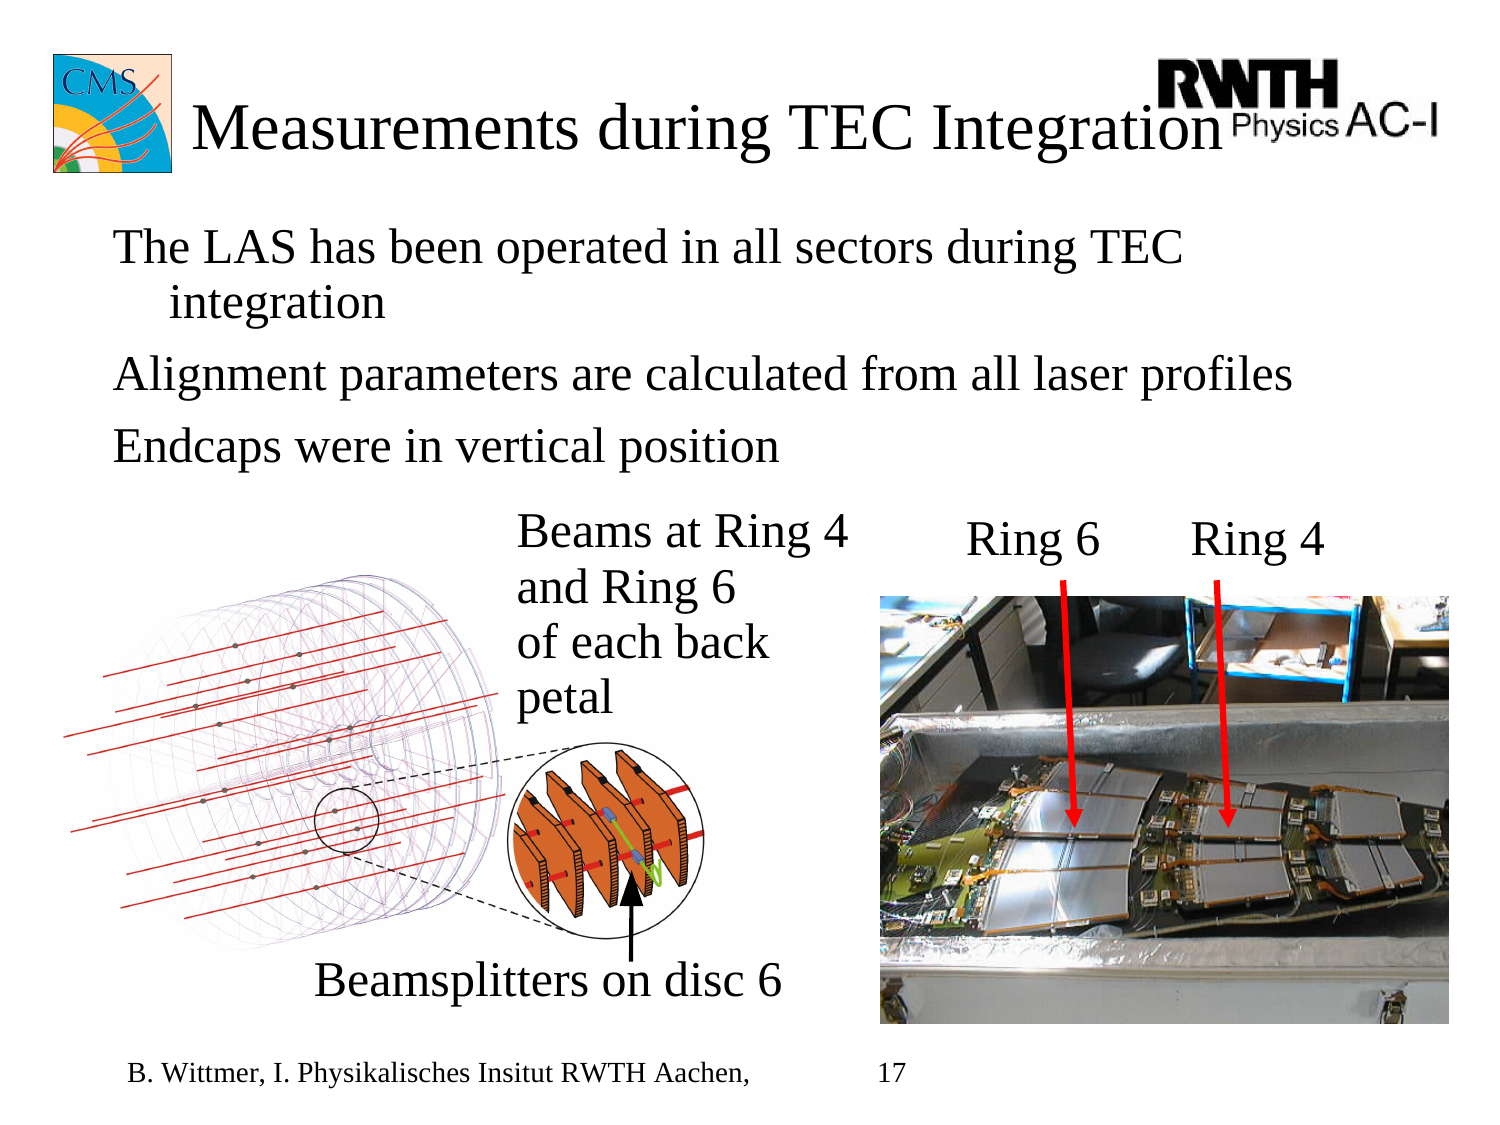

# Measurements during TEC Integration
The LAS has been operated in all sectors during TEC integration
Alignment parameters are calculated from all laser profiles
Endcaps were in vertical position
Beams at Ring 4 and Ring 6
of each back petal
Ring 6
Ring 4
Beamsplitters on disc 6